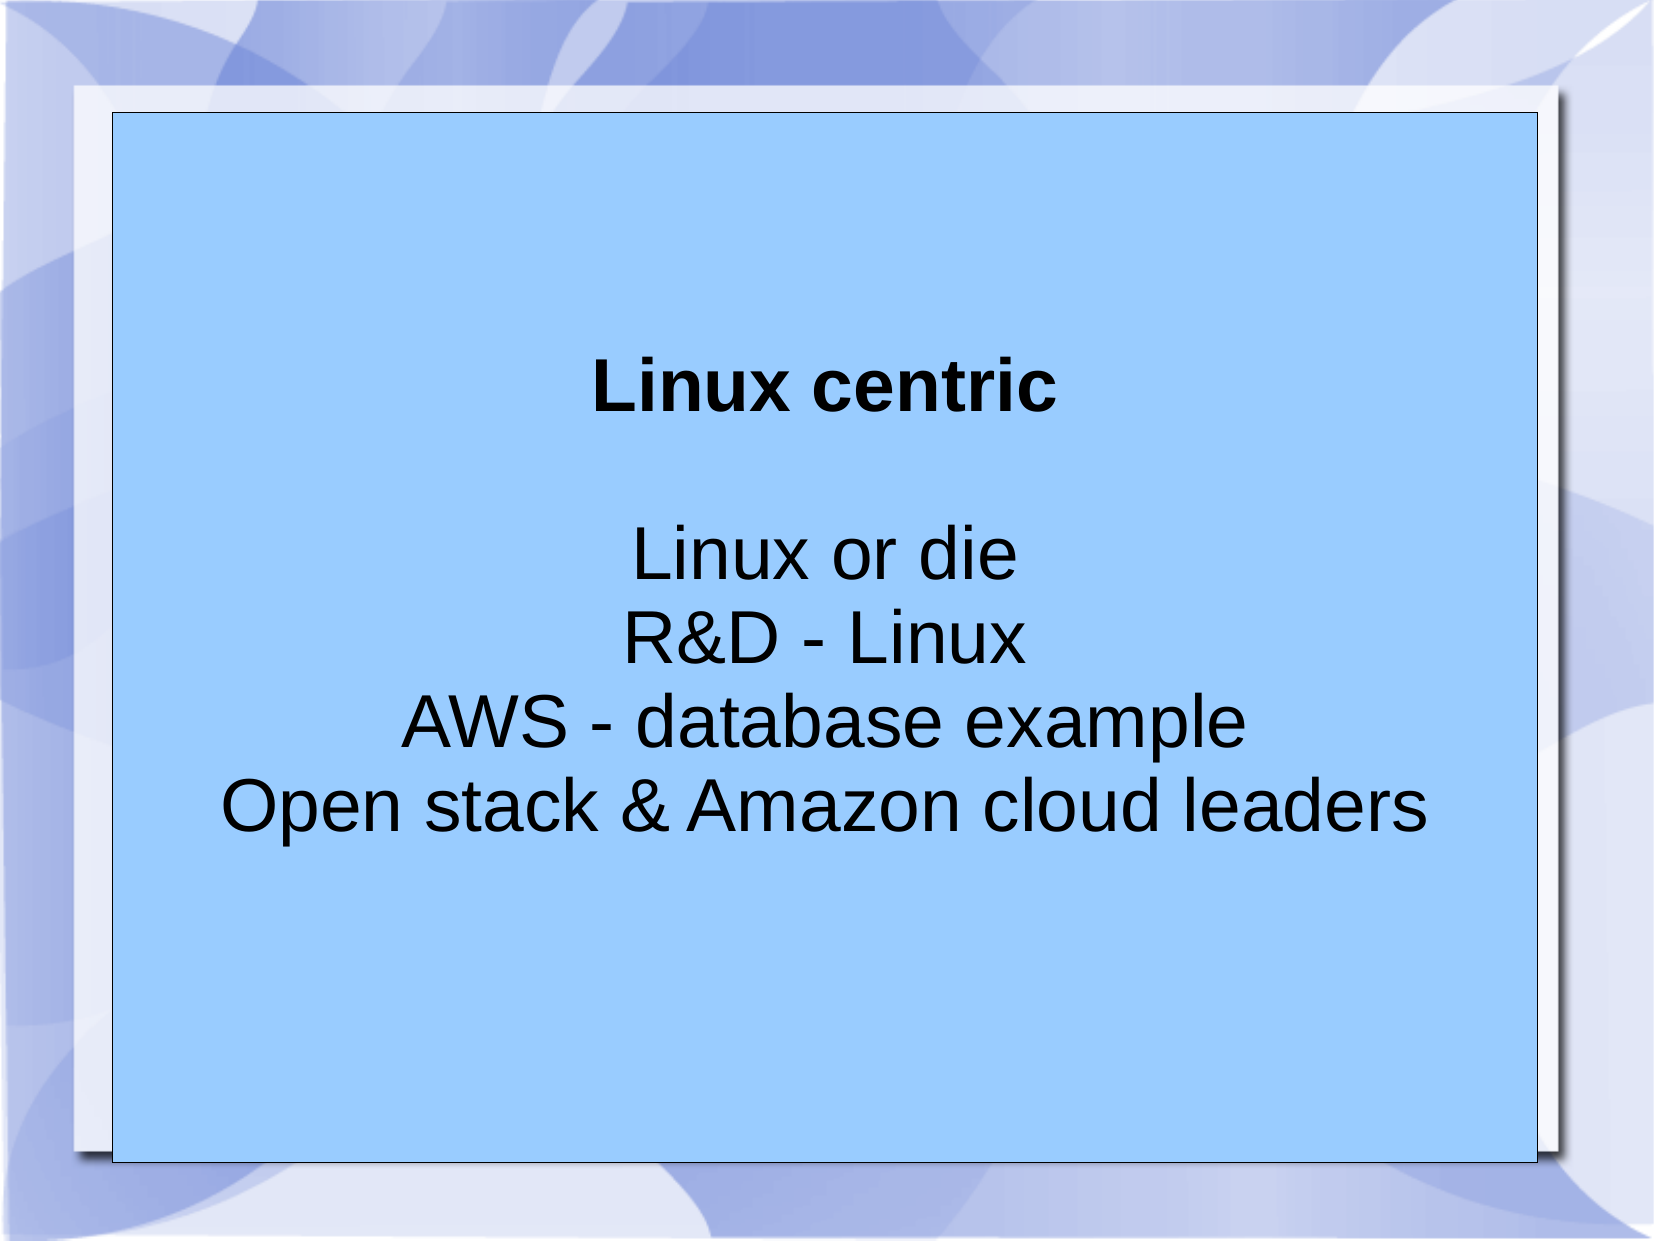

Linux centric
Linux or die
R&D - Linux
AWS - database example
Open stack & Amazon cloud leaders